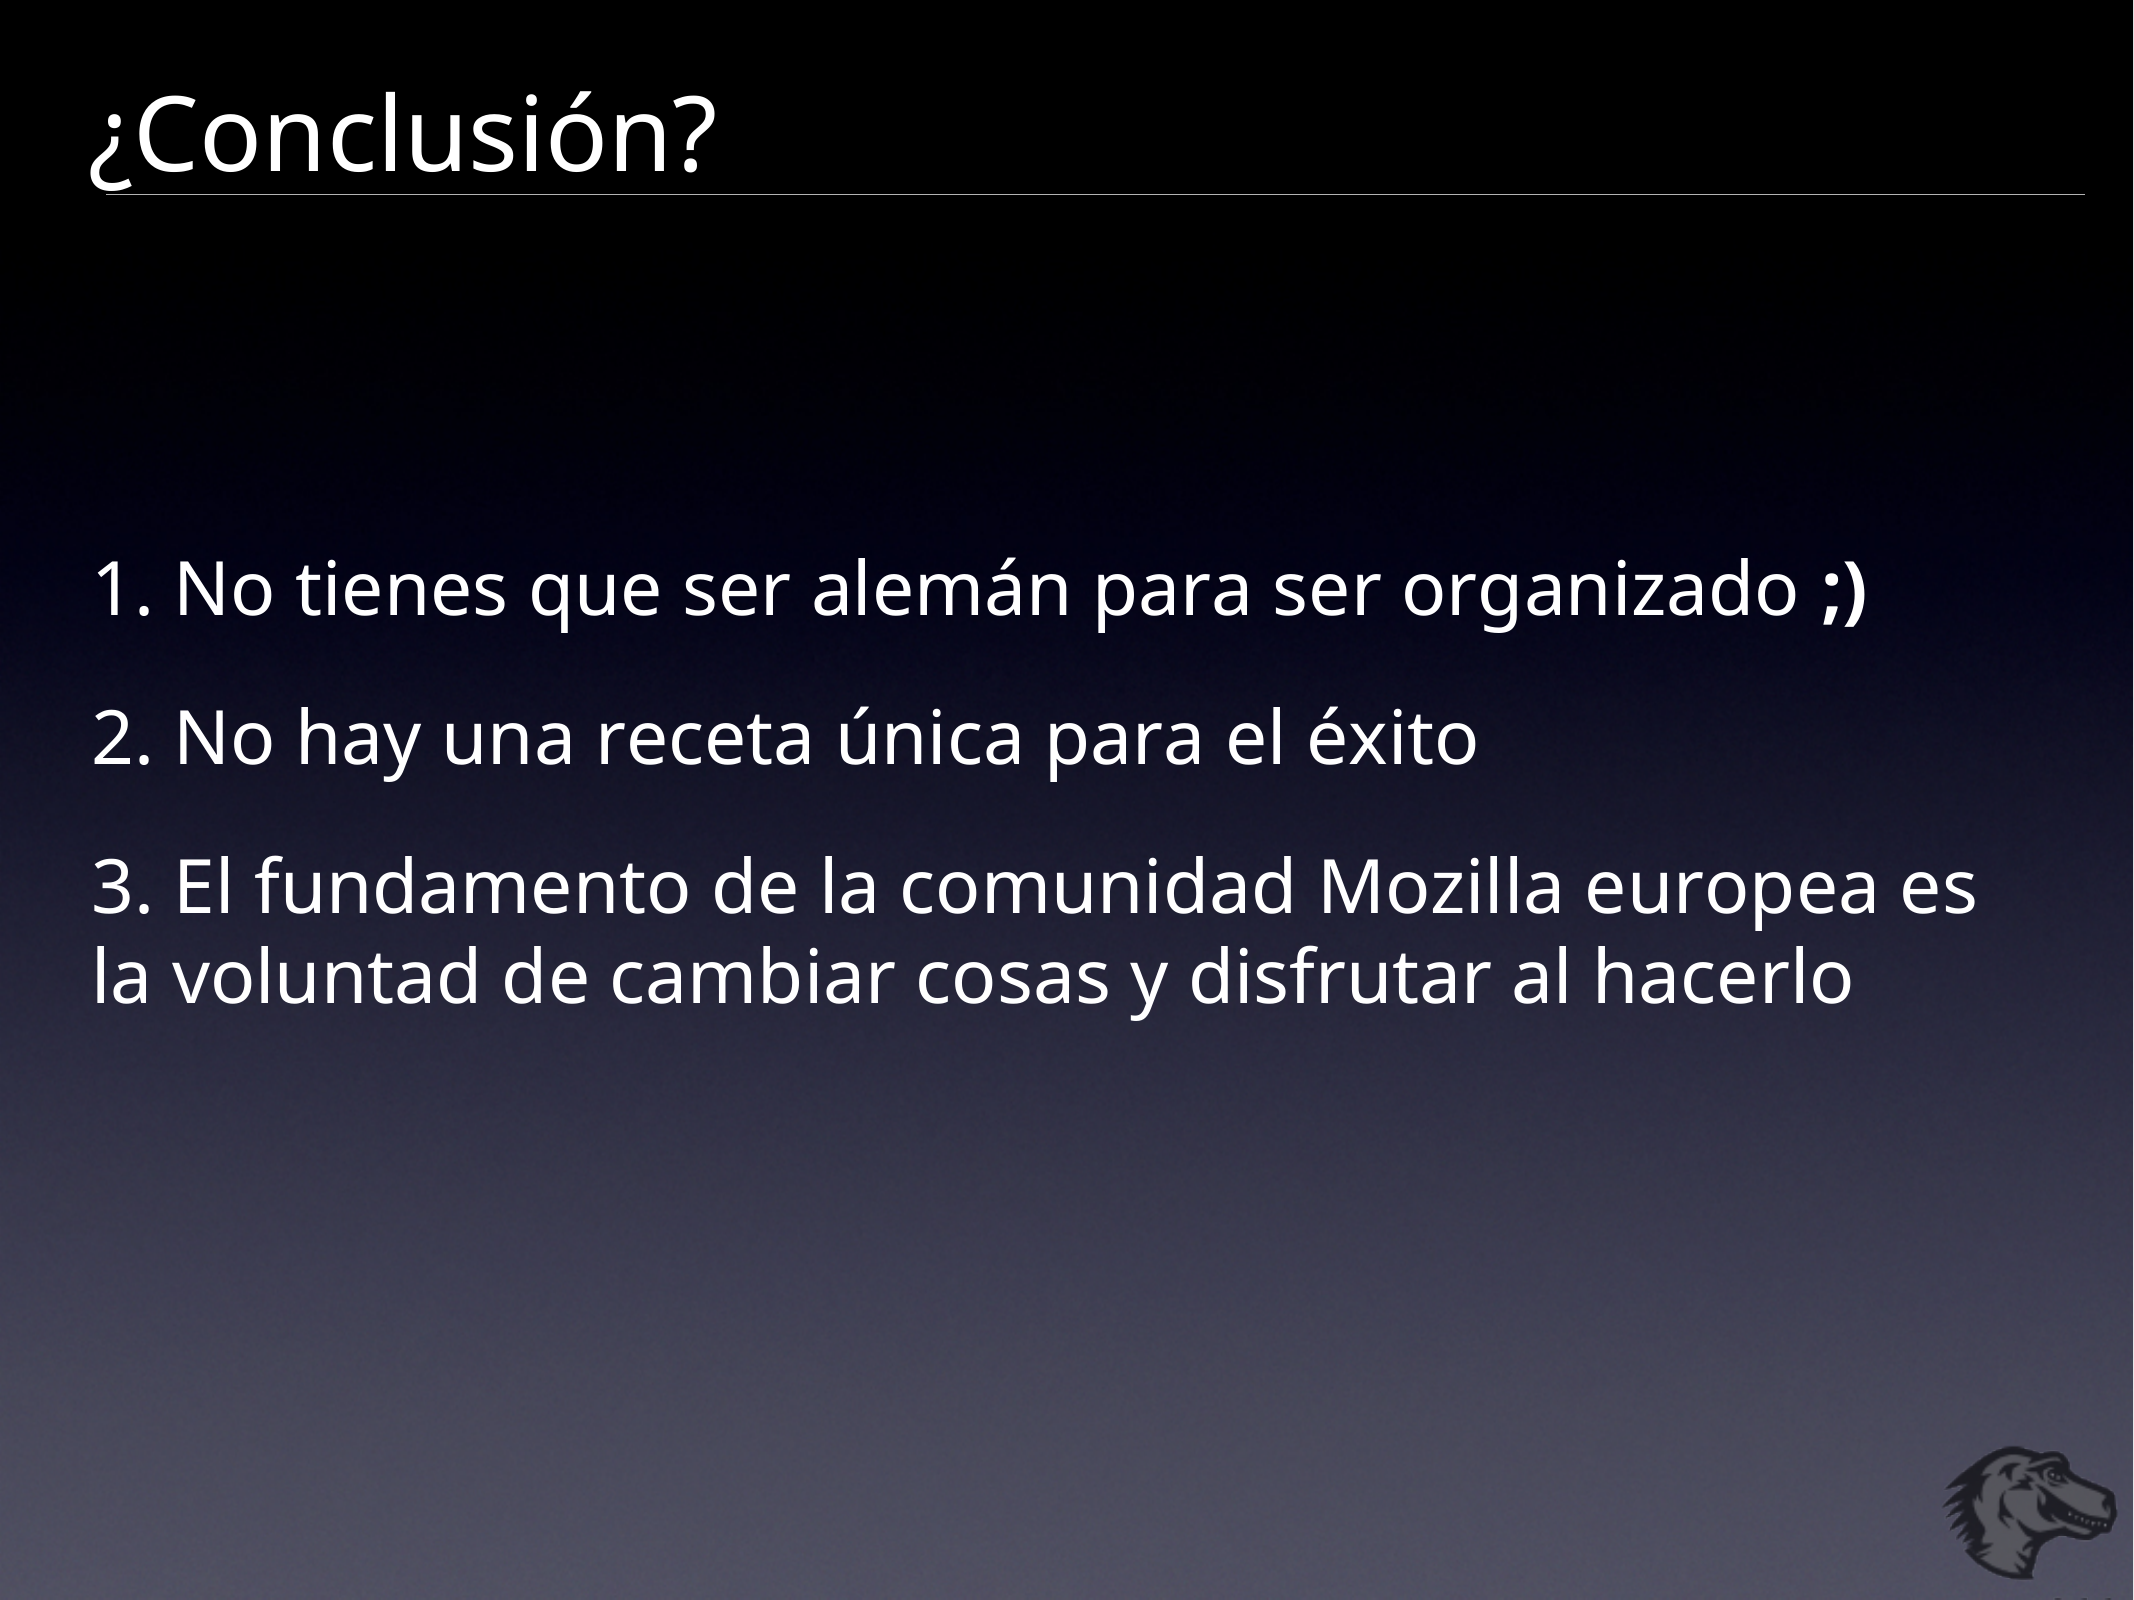

¿Conclusión?
1. No tienes que ser alemán para ser organizado ;)
2. No hay una receta única para el éxito
3. El fundamento de la comunidad Mozilla europea es la voluntad de cambiar cosas y disfrutar al hacerlo